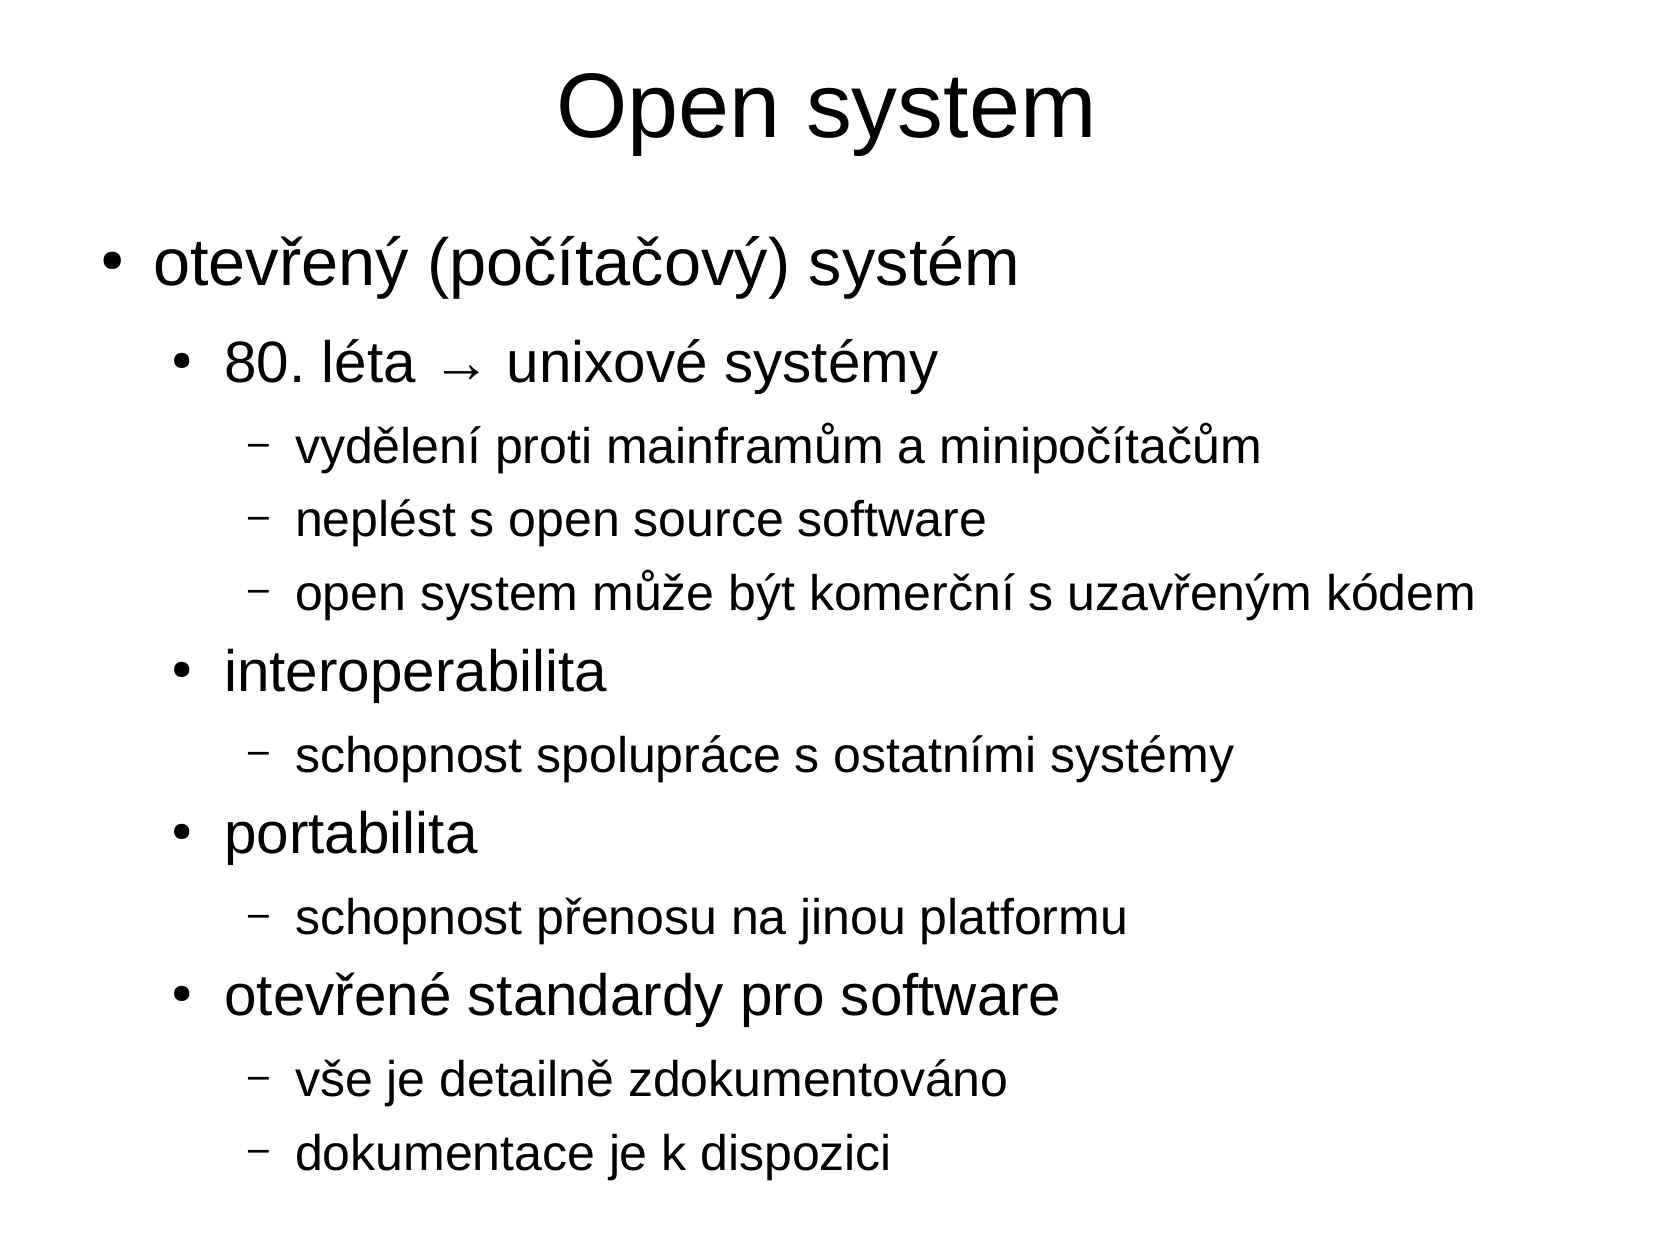

# Open system
otevřený (počítačový) systém
80. léta → unixové systémy
vydělení proti mainframům a minipočítačům
neplést s open source software
open system může být komerční s uzavřeným kódem
interoperabilita
schopnost spolupráce s ostatními systémy
portabilita
schopnost přenosu na jinou platformu
otevřené standardy pro software
vše je detailně zdokumentováno
dokumentace je k dispozici